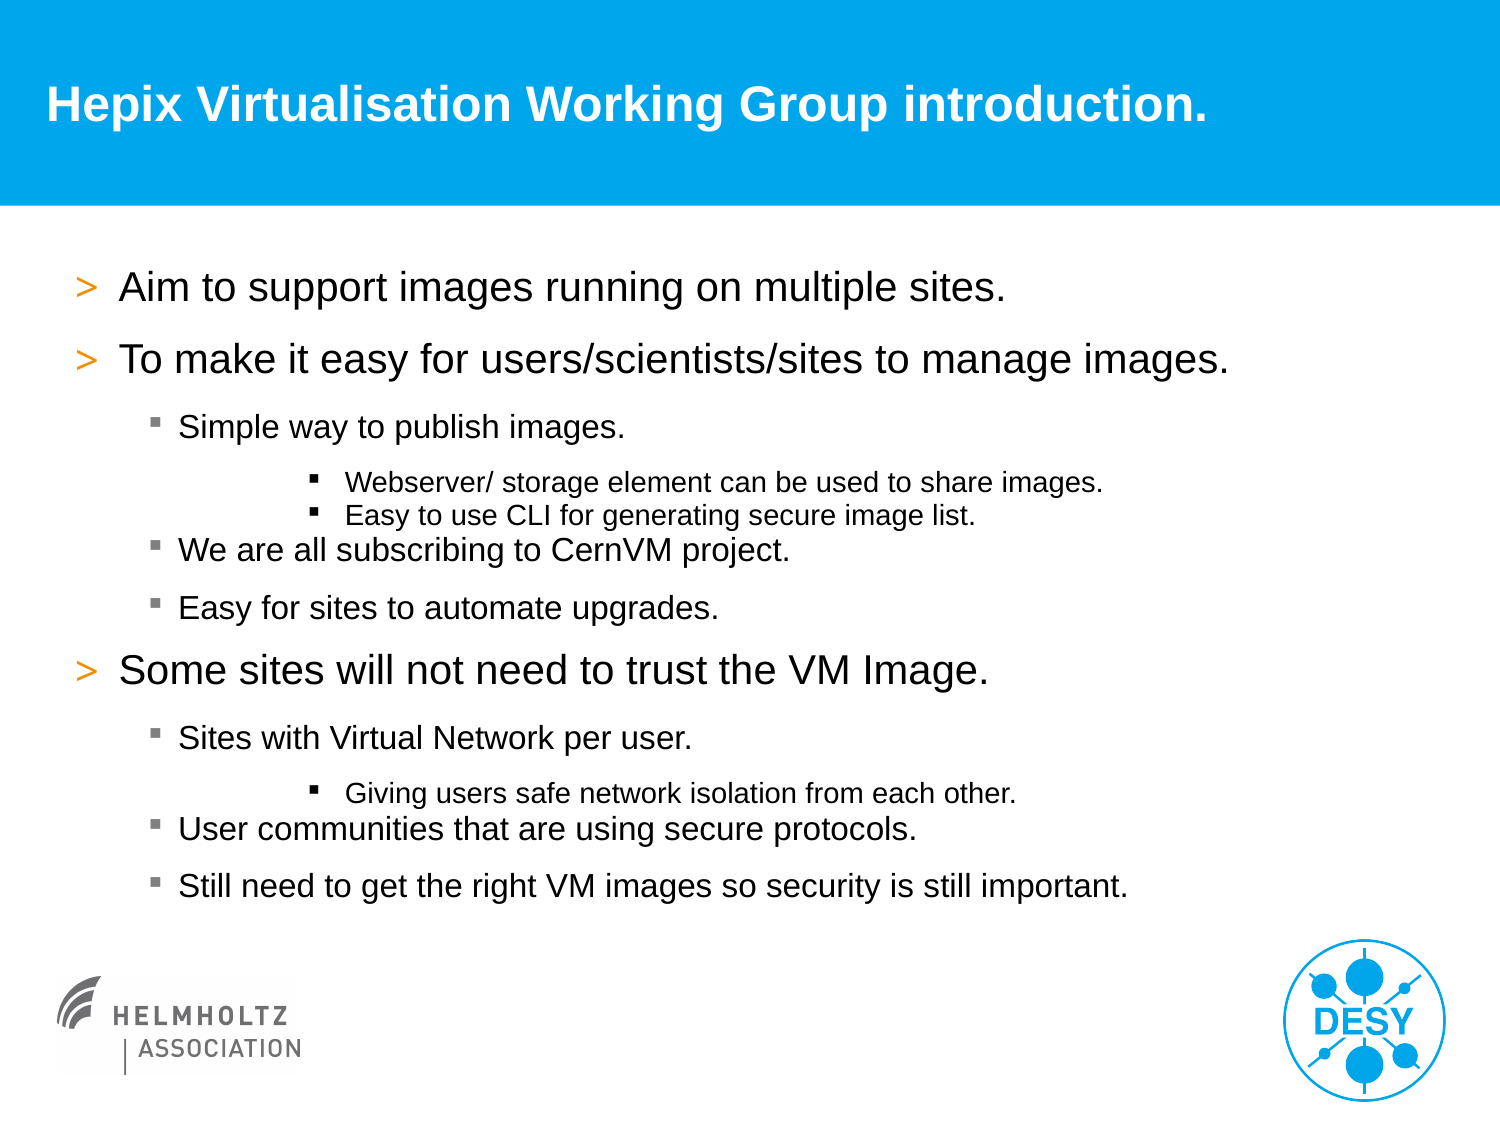

# Hepix Virtualisation Working Group introduction.
Aim to support images running on multiple sites.
To make it easy for users/scientists/sites to manage images.
Simple way to publish images.
Webserver/ storage element can be used to share images.
Easy to use CLI for generating secure image list.
We are all subscribing to CernVM project.
Easy for sites to automate upgrades.
Some sites will not need to trust the VM Image.
Sites with Virtual Network per user.
Giving users safe network isolation from each other.
User communities that are using secure protocols.
Still need to get the right VM images so security is still important.